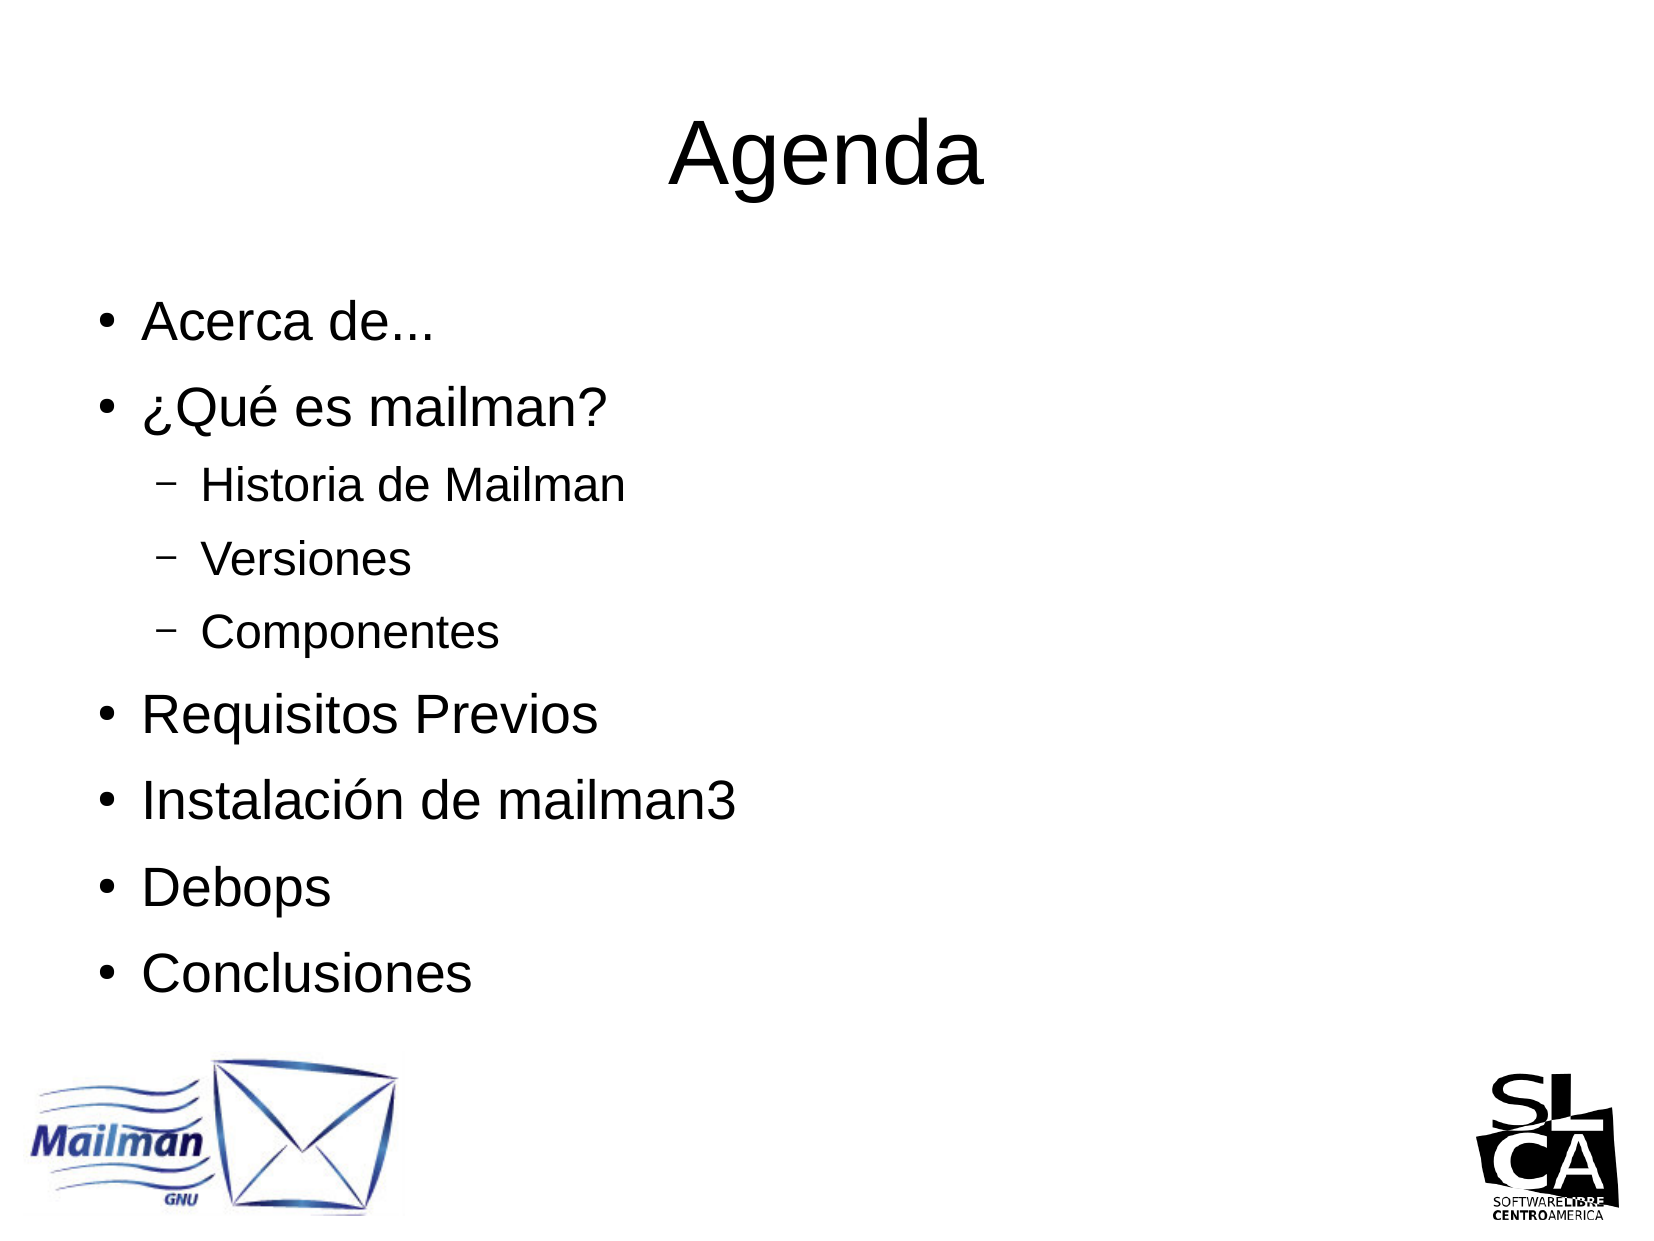

# Agenda
Acerca de...
¿Qué es mailman?
Historia de Mailman
Versiones
Componentes
Requisitos Previos
Instalación de mailman3
Debops
Conclusiones